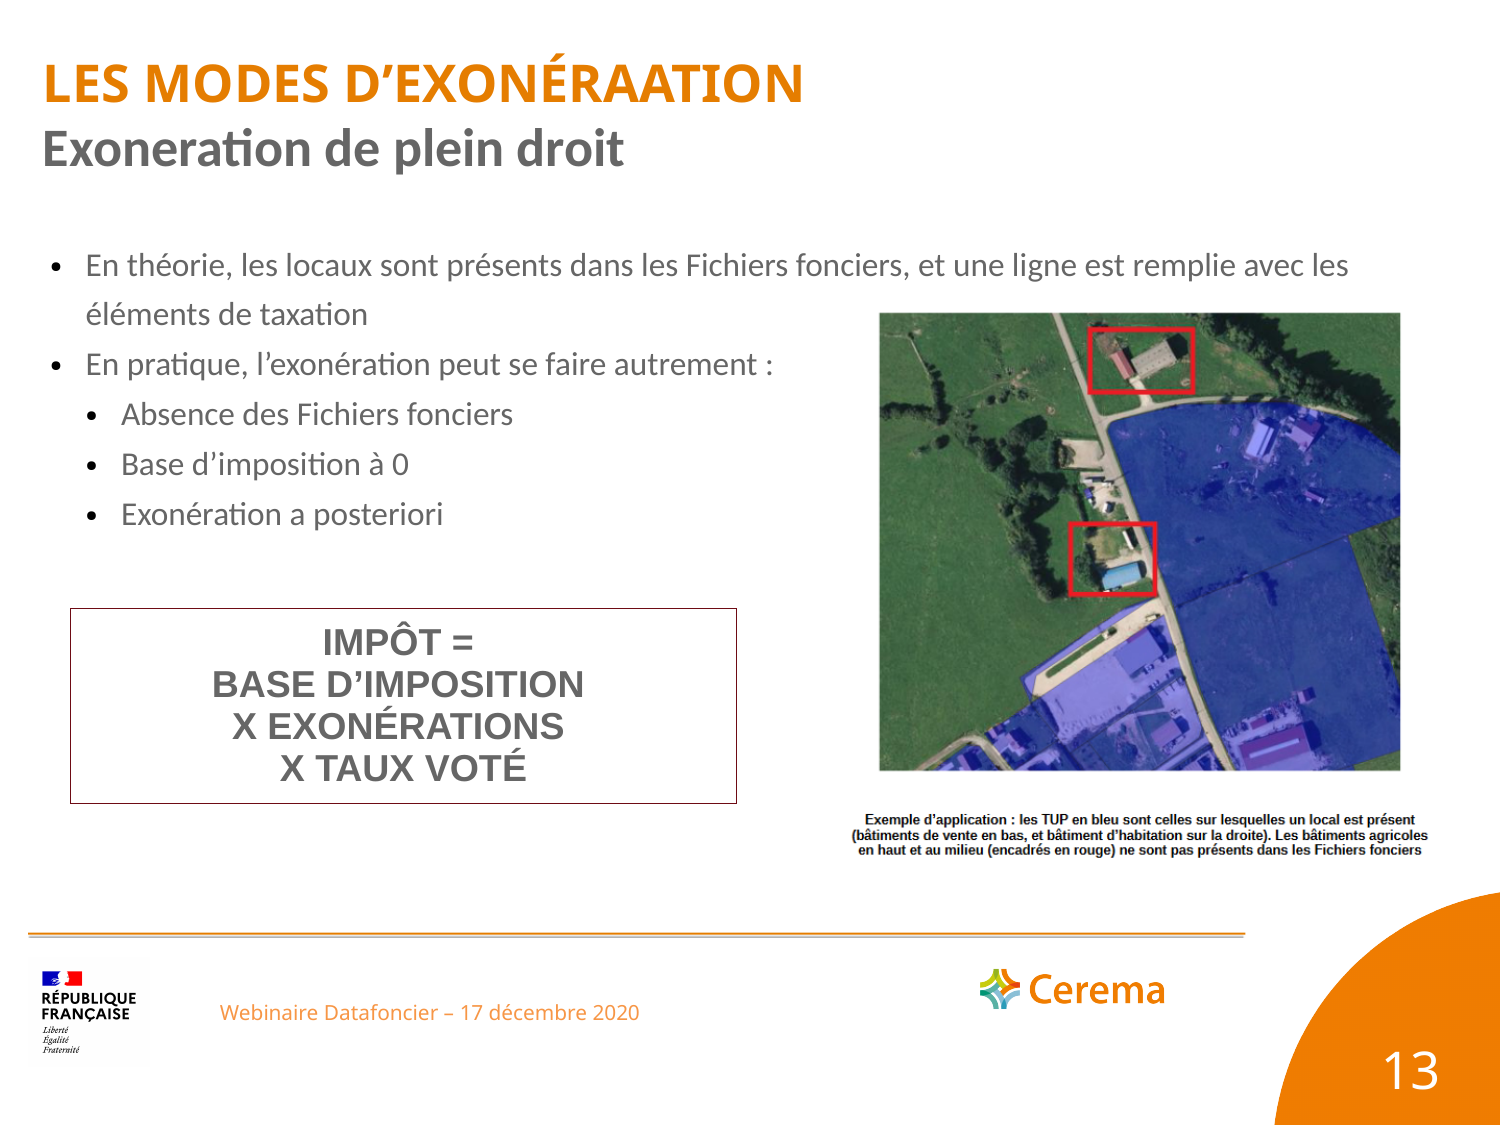

Les modes d’exonéraation
Exoneration de plein droit
En théorie, les locaux sont présents dans les Fichiers fonciers, et une ligne est remplie avec les éléments de taxation
En pratique, l’exonération peut se faire autrement :
Absence des Fichiers fonciers
Base d’imposition à 0
Exonération a posteriori
IMPÔT =
BASE D’IMPOSITION
X EXONÉRATIONS
X TAUX VOTÉ
Webinaire Datafoncier – 17 décembre 2020